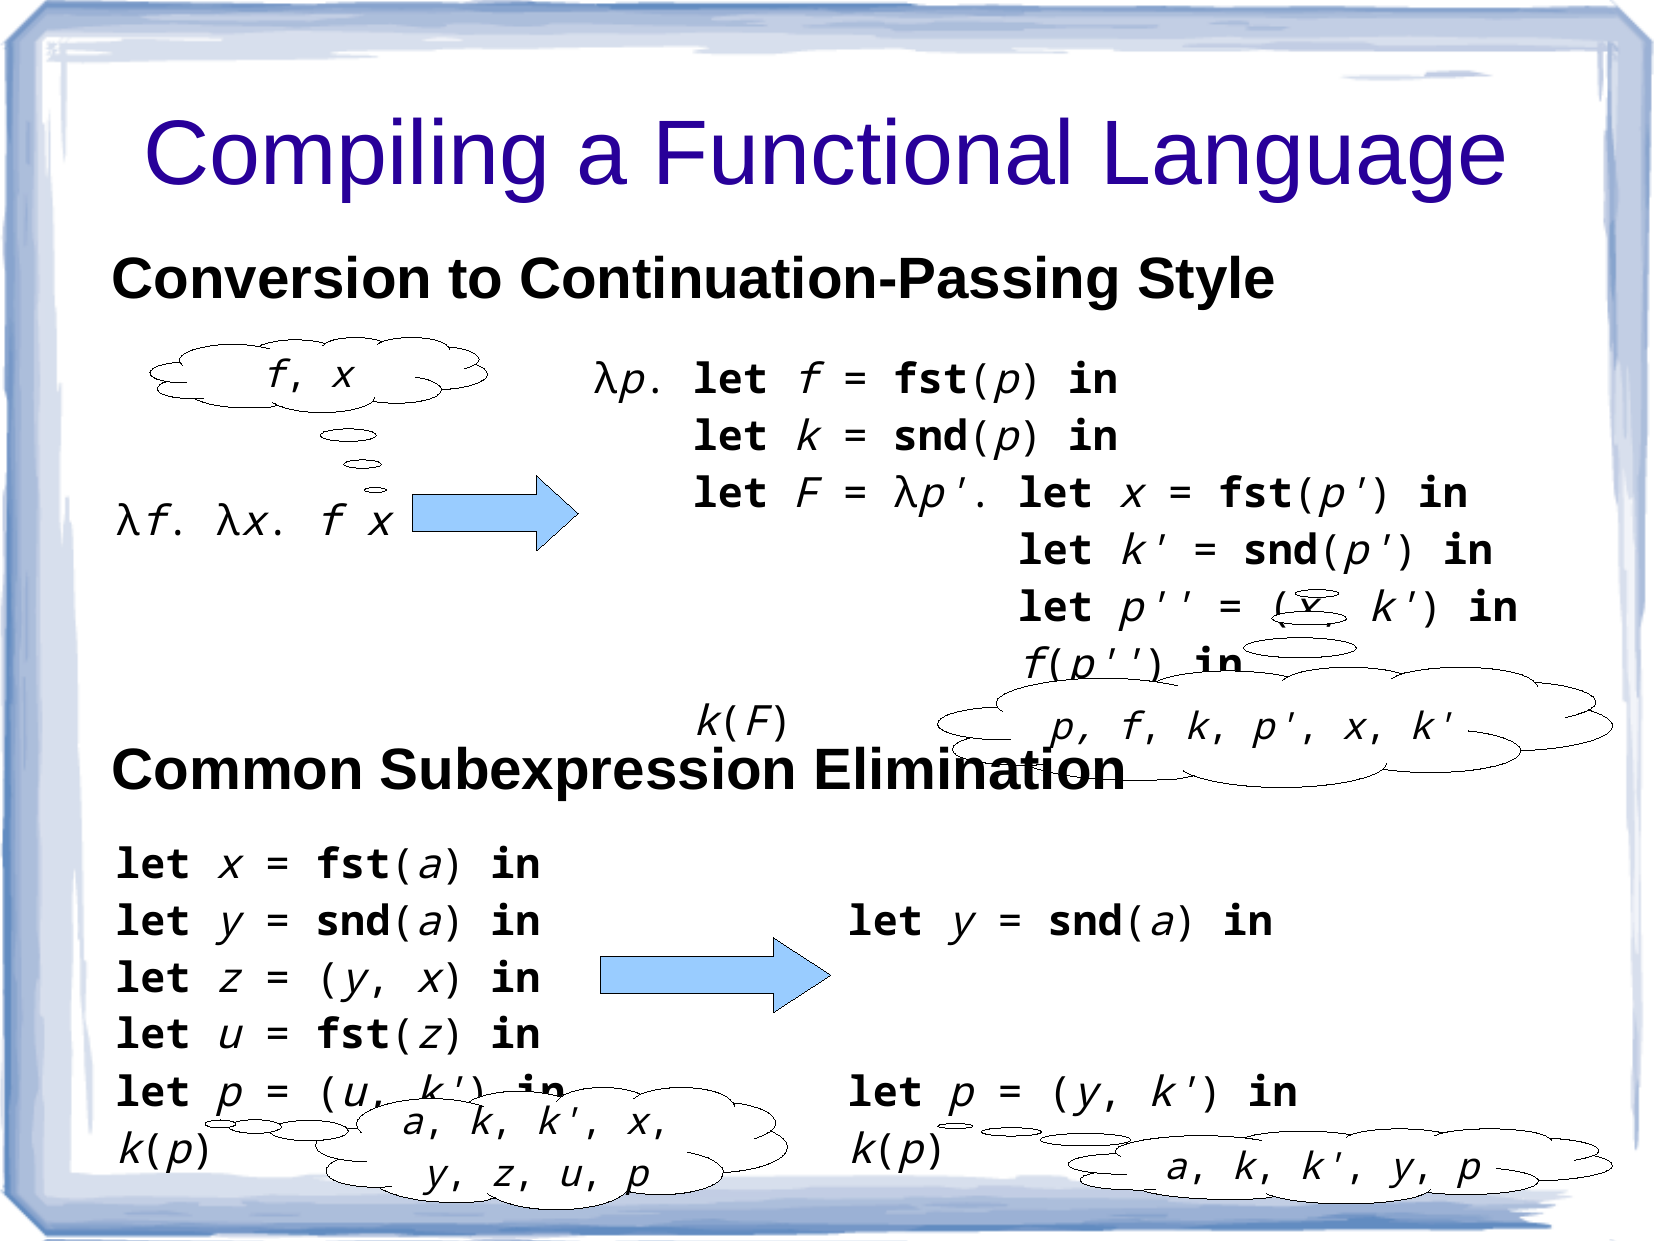

# Compiling a Functional Language
Conversion to Continuation-Passing Style
f, x
λp. let f = fst(p) in
 let k = snd(p) in
 let F = λp'. let x = fst(p') in
 let k' = snd(p') in
 let p'' = (x, k') in
 f(p'') in
 k(F)
λf. λx. f x
p, f, k, p', x, k'
Common Subexpression Elimination
let x = fst(a) in
let y = snd(a) in
let z = (y, x) in
let u = fst(z) in
let p = (u, k') in
k(p)
let y = snd(a) in
let p = (y, k') in
k(p)
a, k, k', x, y, z, u, p
a, k, k', y, p